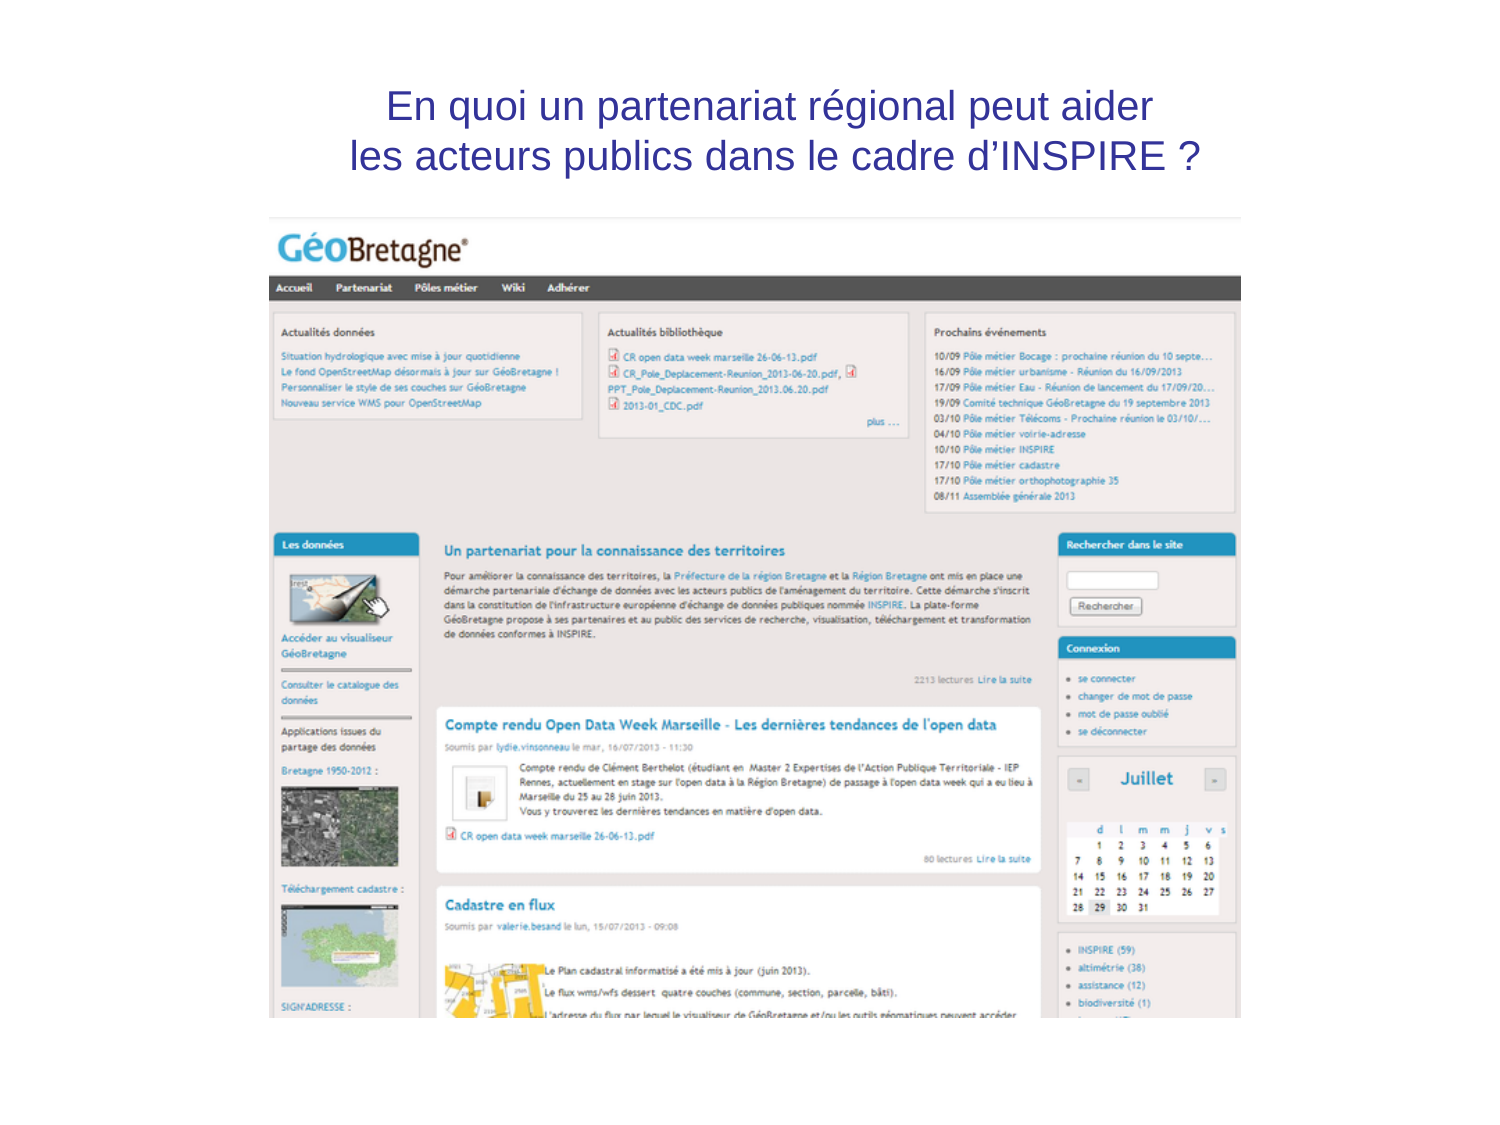

En quoi un partenariat régional peut aider
les acteurs publics dans le cadre d’INSPIRE ?